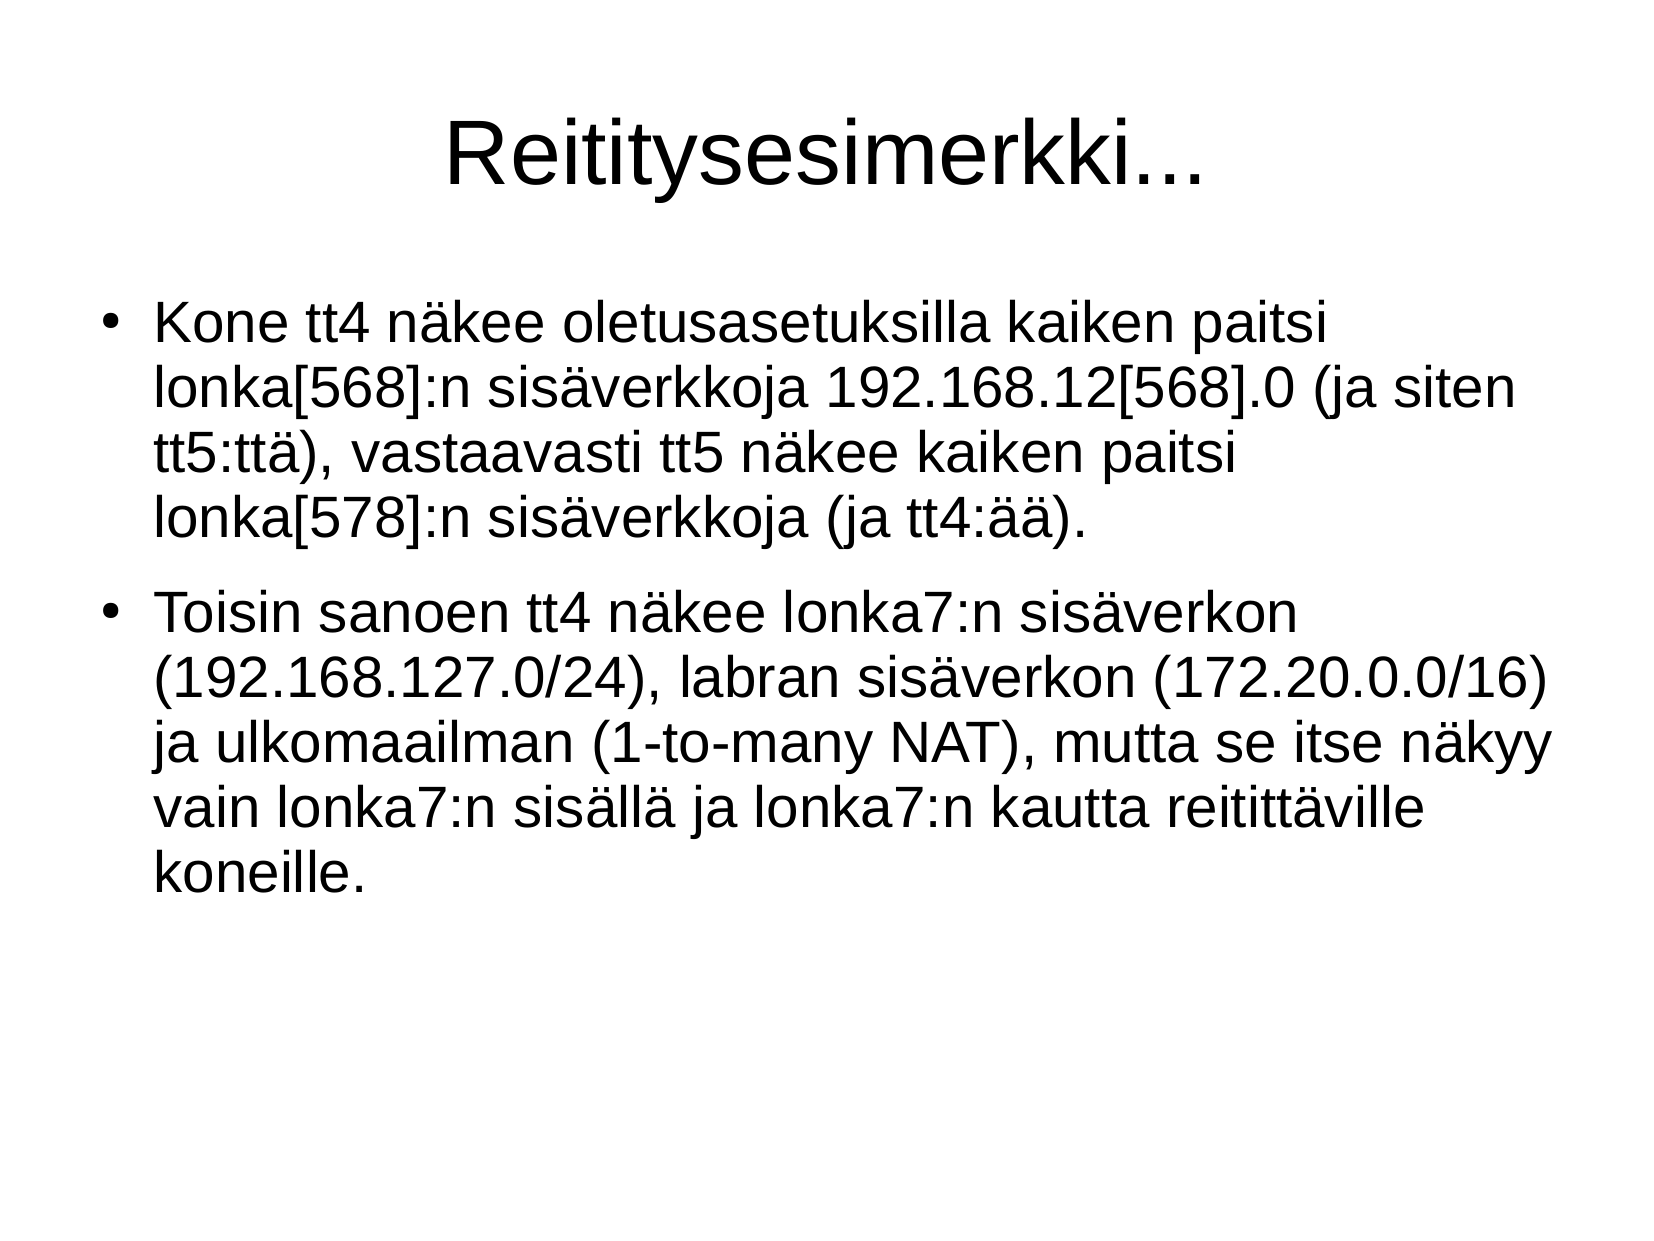

# Reititysesimerkki...
Kone tt4 näkee oletusasetuksilla kaiken paitsi lonka[568]:n sisäverkkoja 192.168.12[568].0 (ja siten tt5:ttä), vastaavasti tt5 näkee kaiken paitsi lonka[578]:n sisäverkkoja (ja tt4:ää).
Toisin sanoen tt4 näkee lonka7:n sisäverkon (192.168.127.0/24), labran sisäverkon (172.20.0.0/16) ja ulkomaailman (1-to-many NAT), mutta se itse näkyy vain lonka7:n sisällä ja lonka7:n kautta reitittäville koneille.